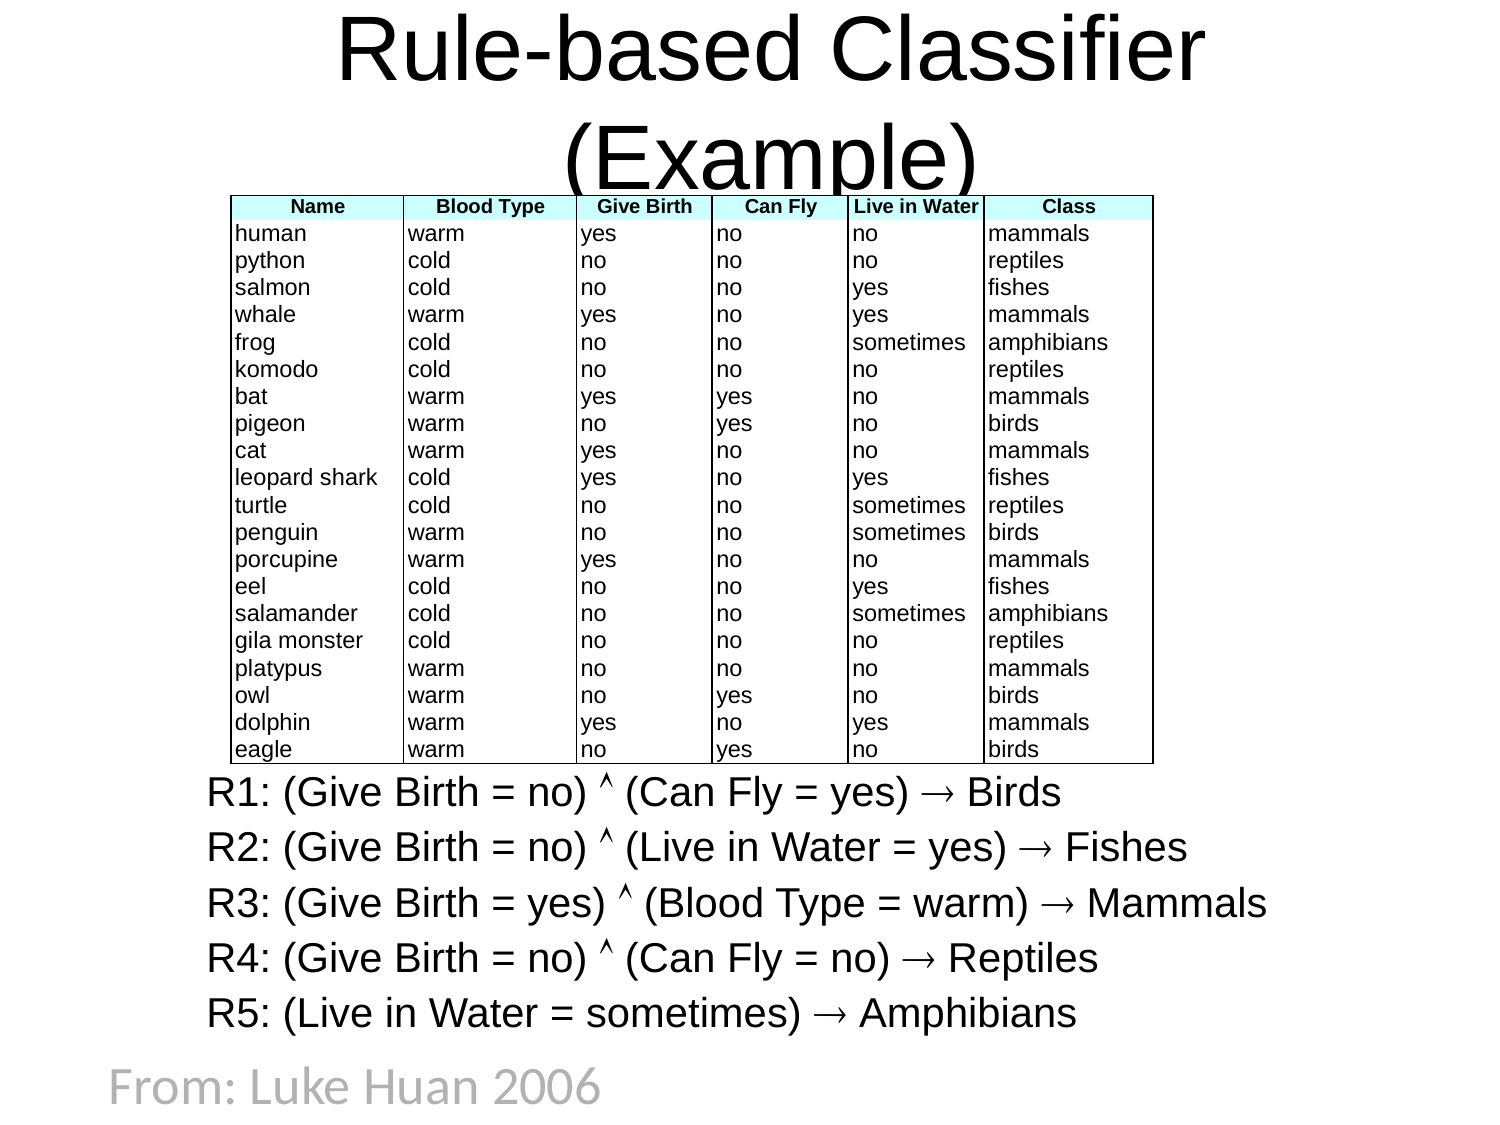

# Rule-based Classifier (Example)
R1: (Give Birth = no)  (Can Fly = yes)  Birds
R2: (Give Birth = no)  (Live in Water = yes)  Fishes
R3: (Give Birth = yes)  (Blood Type = warm)  Mammals
R4: (Give Birth = no)  (Can Fly = no)  Reptiles
R5: (Live in Water = sometimes)  Amphibians
From: Luke Huan 2006